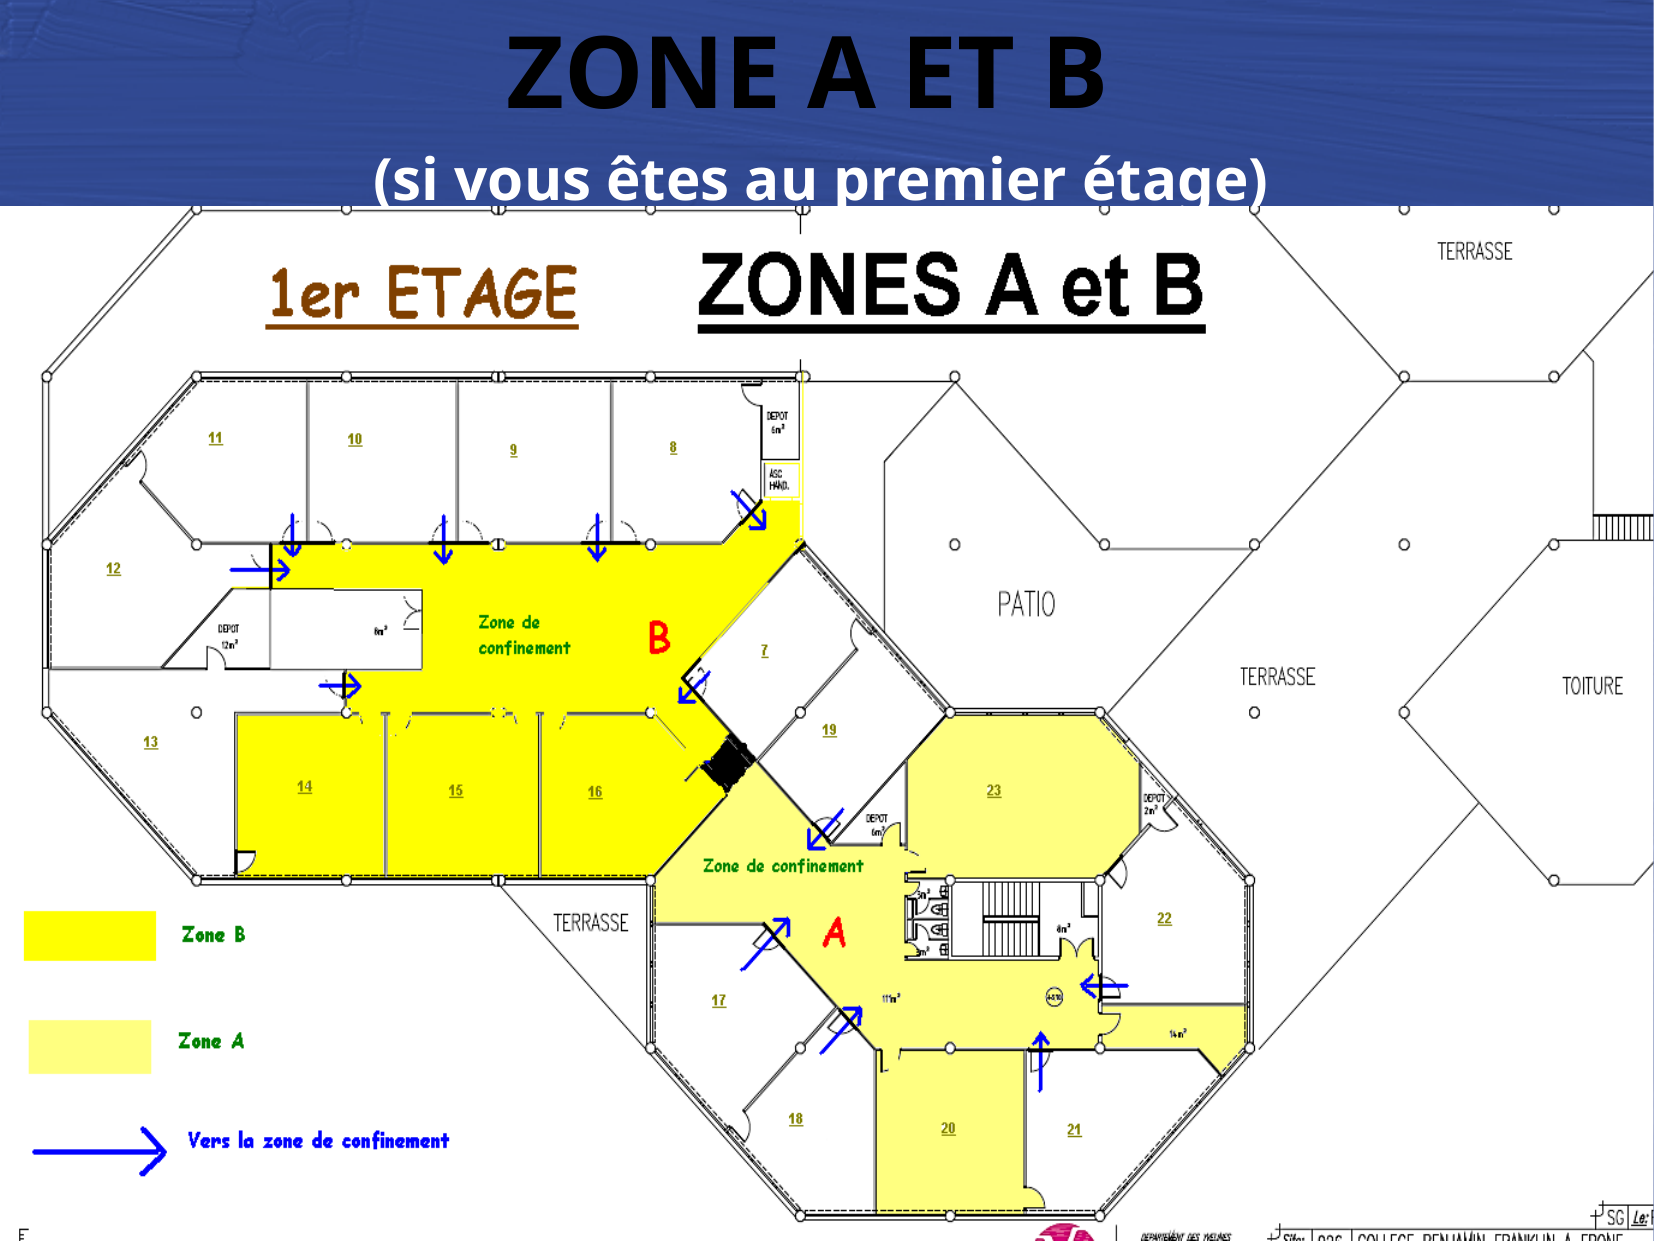

# ZONE A ET B (si vous êtes au premier étage)